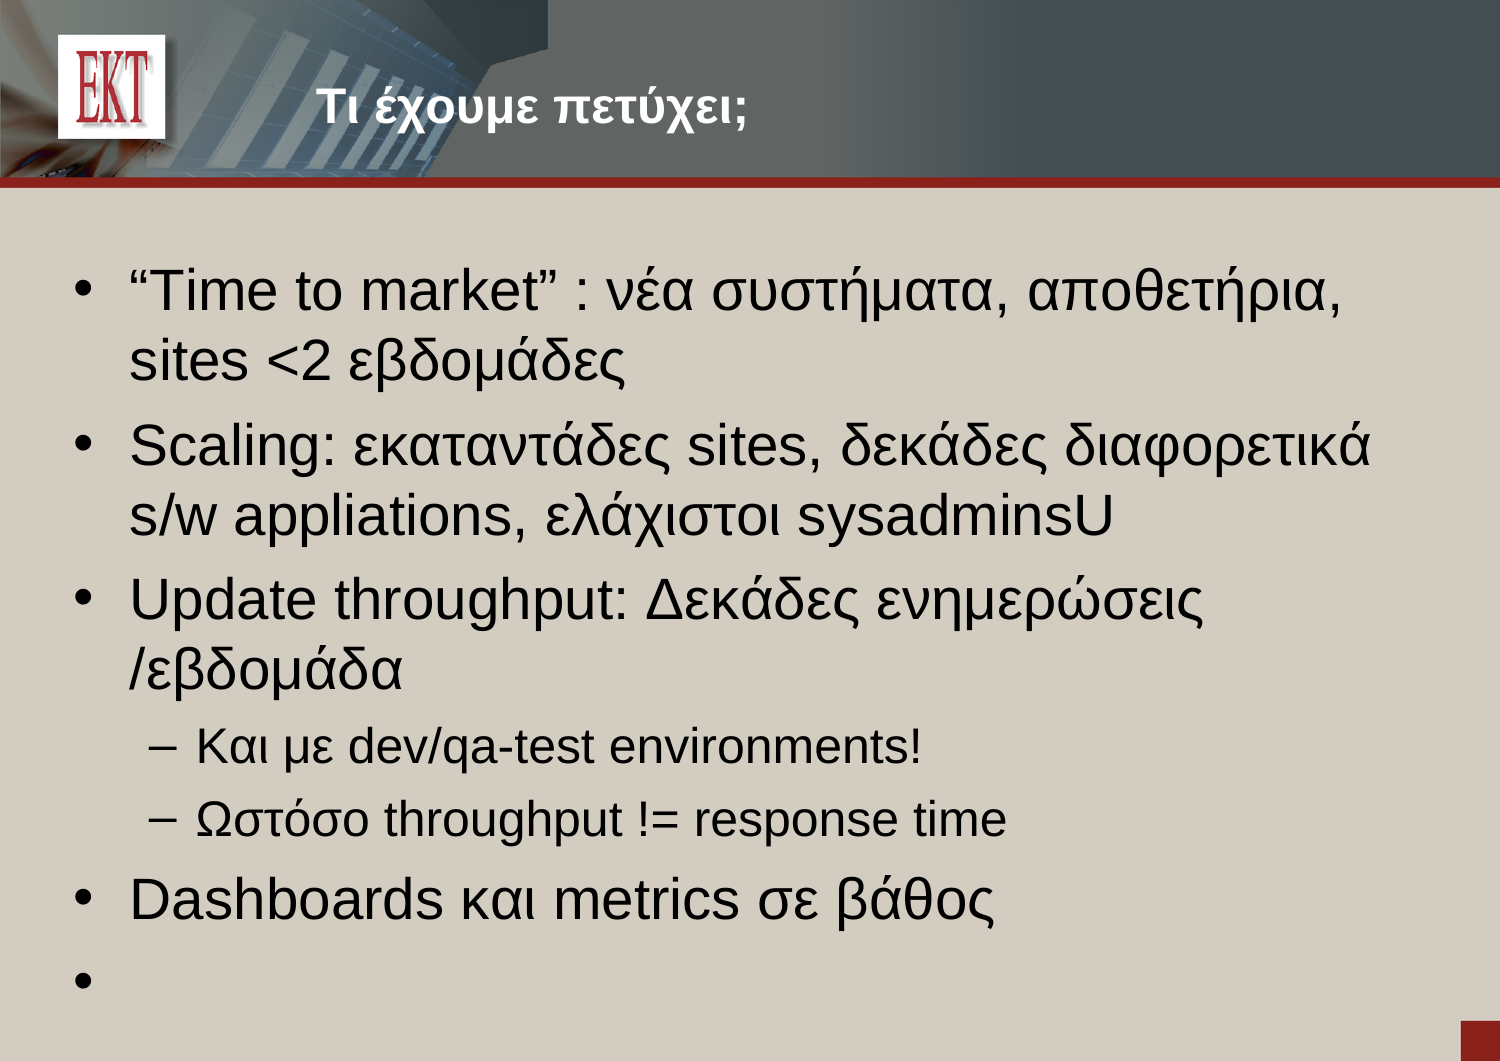

# Τι έχουμε πετύχει;
“Time to market” : νέα συστήματα, αποθετήρια, sites <2 εβδομάδες
Scaling: εκαταντάδες sites, δεκάδες διαφορετικά s/w appliations, ελάχιστοι sysadminsU
Update throughput: Δεκάδες ενημερώσεις /εβδομάδα
Και με dev/qa-test environments!
Ωστόσο throughput != response time
Dashboards και metrics σε βάθος